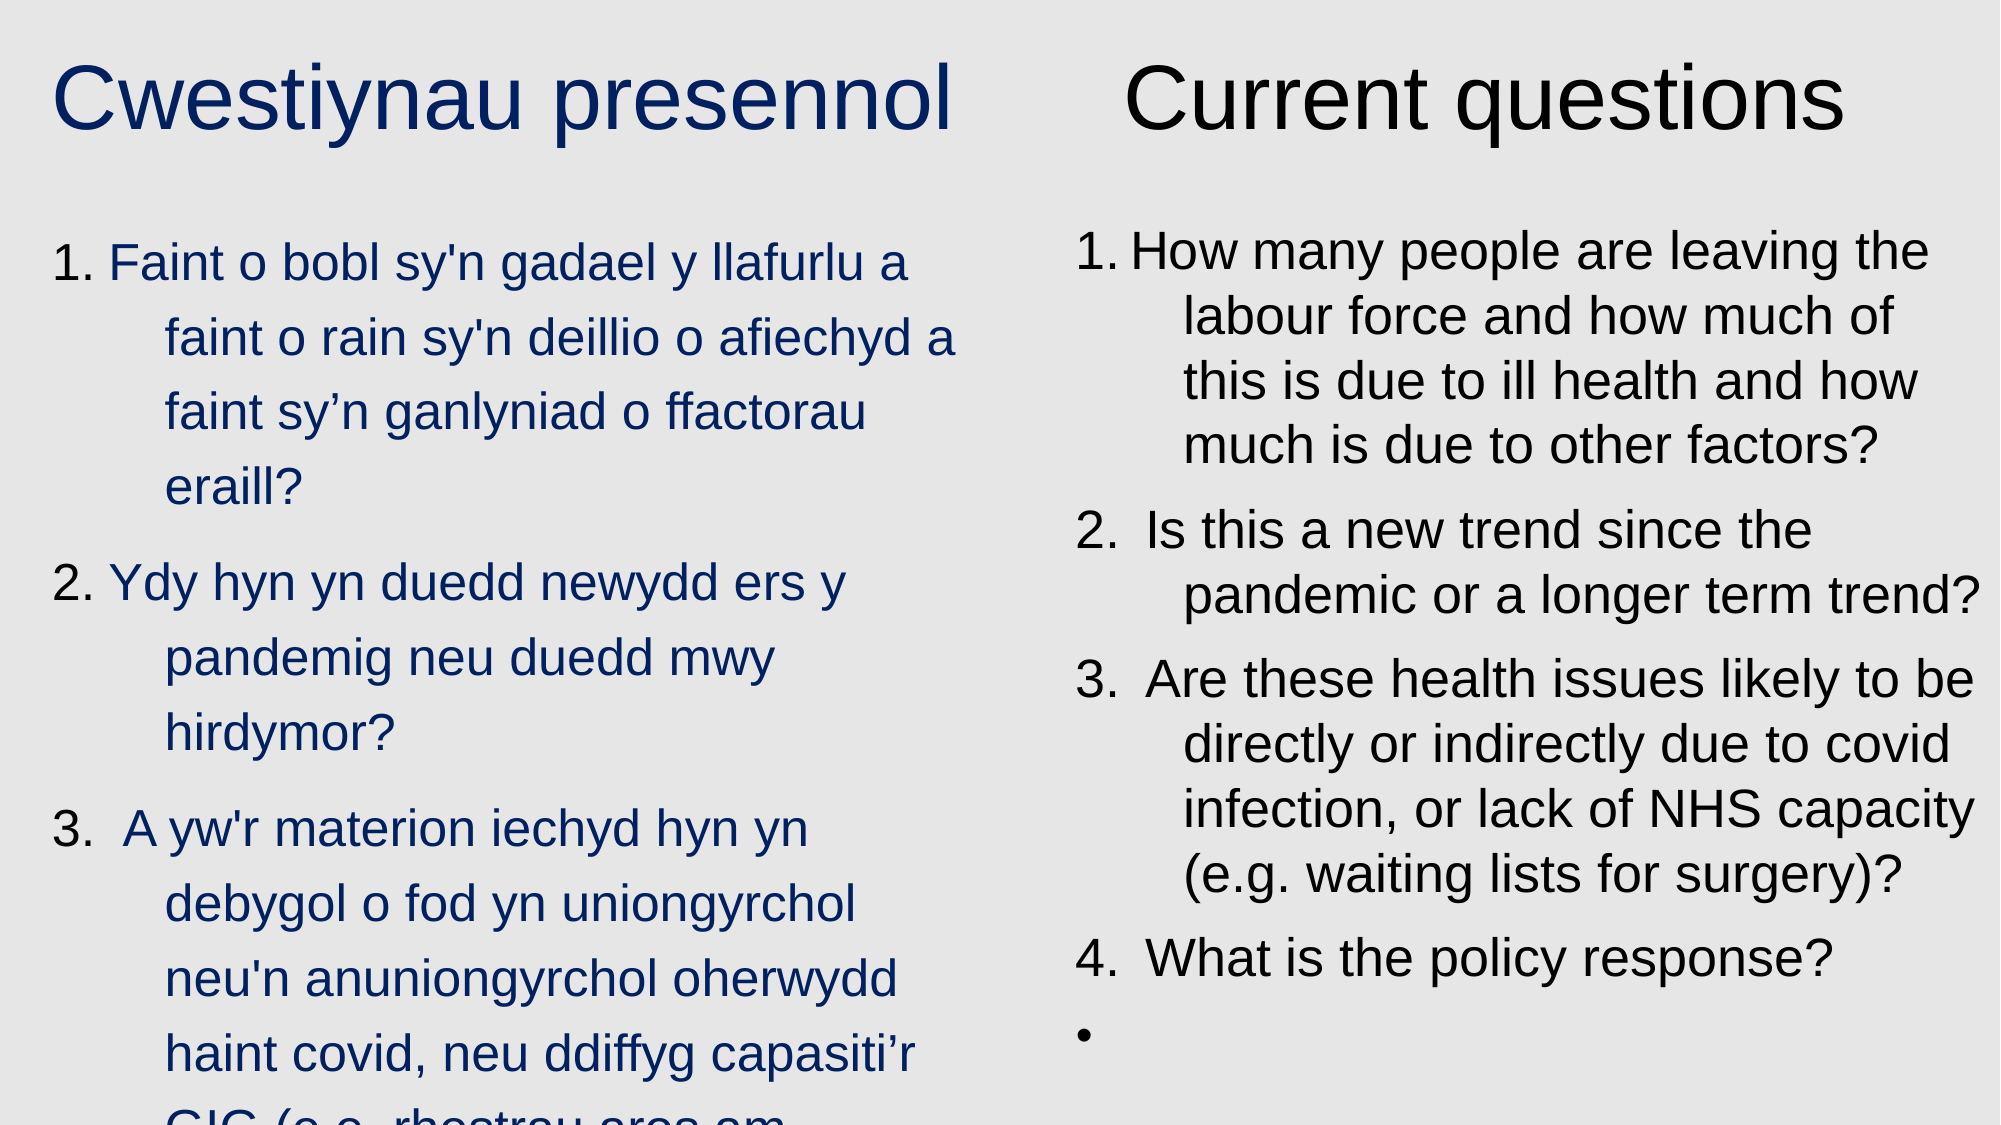

Cwestiynau presennol
Current questions
Faint o bobl sy'n gadael y llafurlu a faint o rain sy'n deillio o afiechyd a faint sy’n ganlyniad o ffactorau eraill?
Ydy hyn yn duedd newydd ers y pandemig neu duedd mwy hirdymor?
 A yw'r materion iechyd hyn yn debygol o fod yn uniongyrchol neu'n anuniongyrchol oherwydd haint covid, neu ddiffyg capasiti’r GIG (e.e. rhestrau aros am lawdriniaeth)?
 Beth ydy ymateb y polisi?
# How many people are leaving the labour force and how much of this is due to ill health and how much is due to other factors?
 Is this a new trend since the pandemic or a longer term trend?
 Are these health issues likely to be directly or indirectly due to covid infection, or lack of NHS capacity (e.g. waiting lists for surgery)?
 What is the policy response?